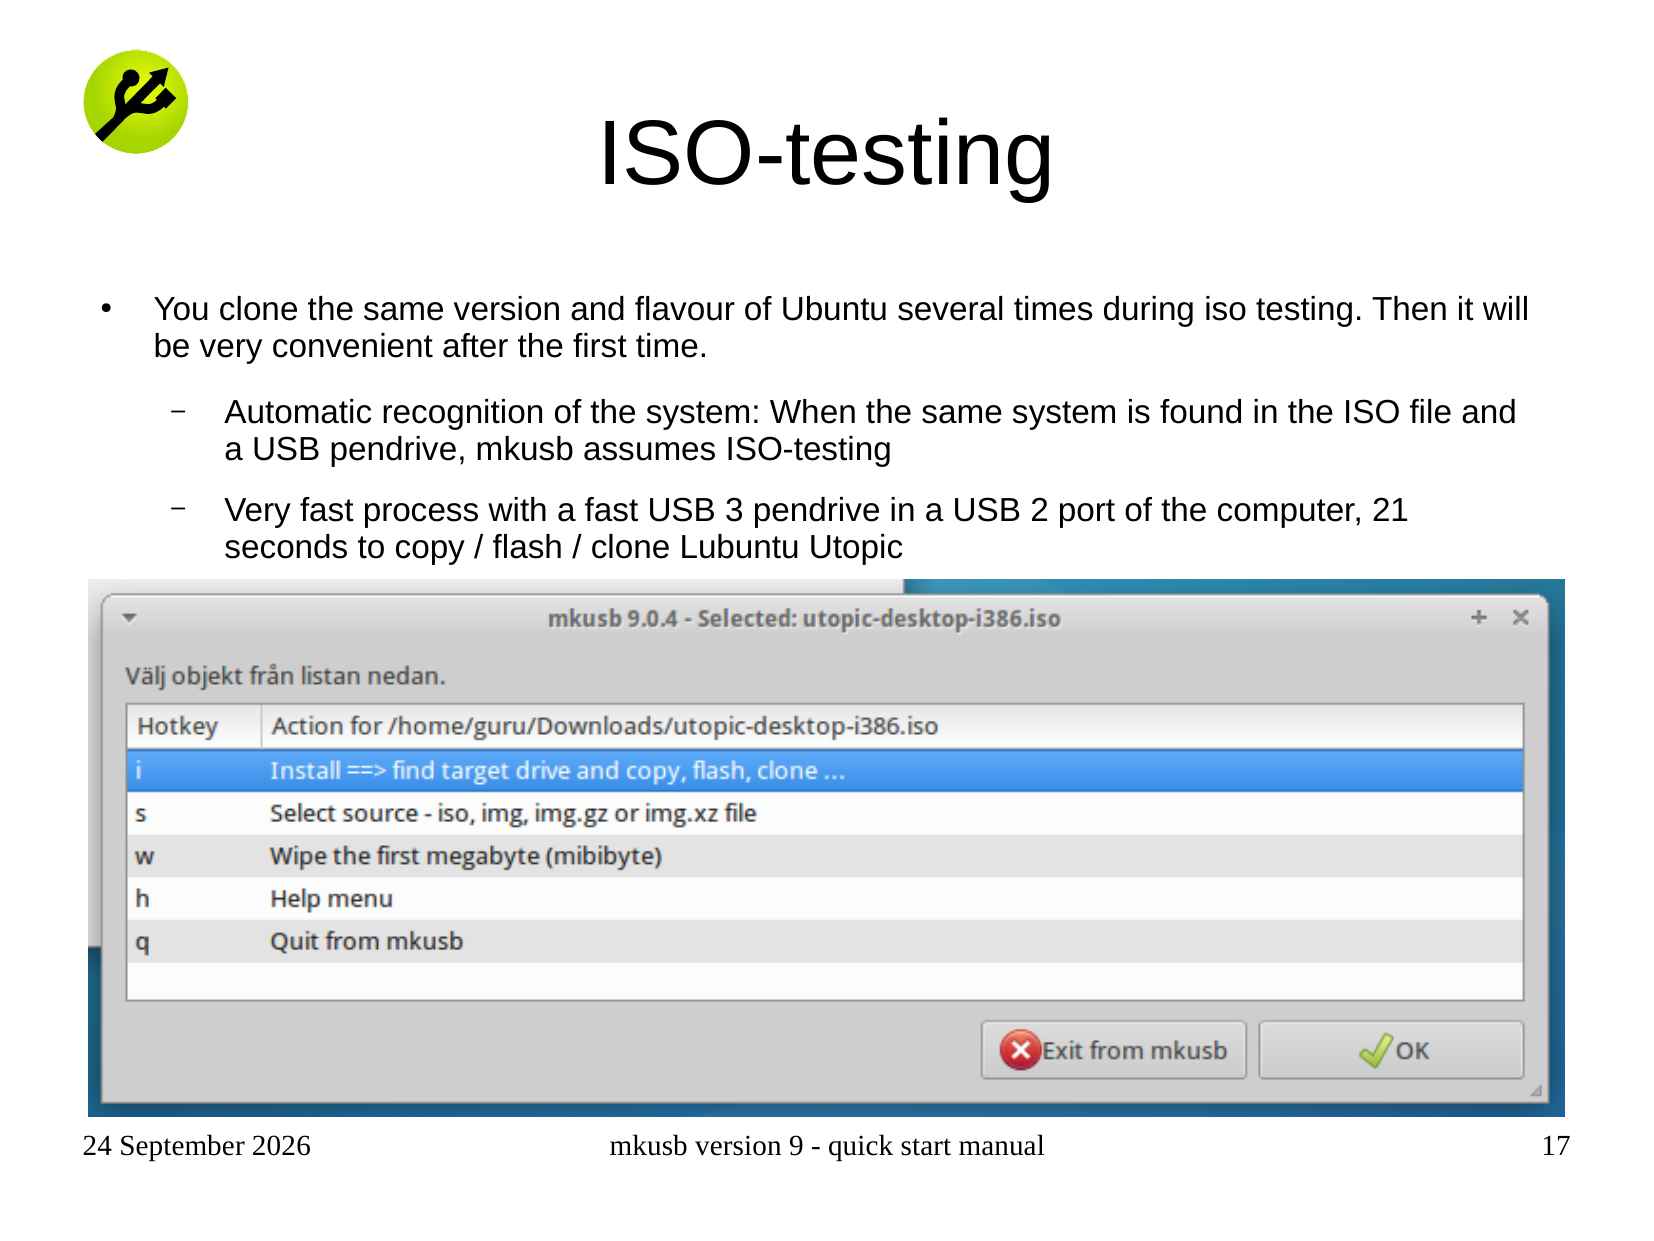

# ISO-testing
You clone the same version and flavour of Ubuntu several times during iso testing. Then it will be very convenient after the first time.
Automatic recognition of the system: When the same system is found in the ISO file and a USB pendrive, mkusb assumes ISO-testing
Very fast process with a fast USB 3 pendrive in a USB 2 port of the computer, 21 seconds to copy / flash / clone Lubuntu Utopic
mkusb version 9 - quick start manual
17